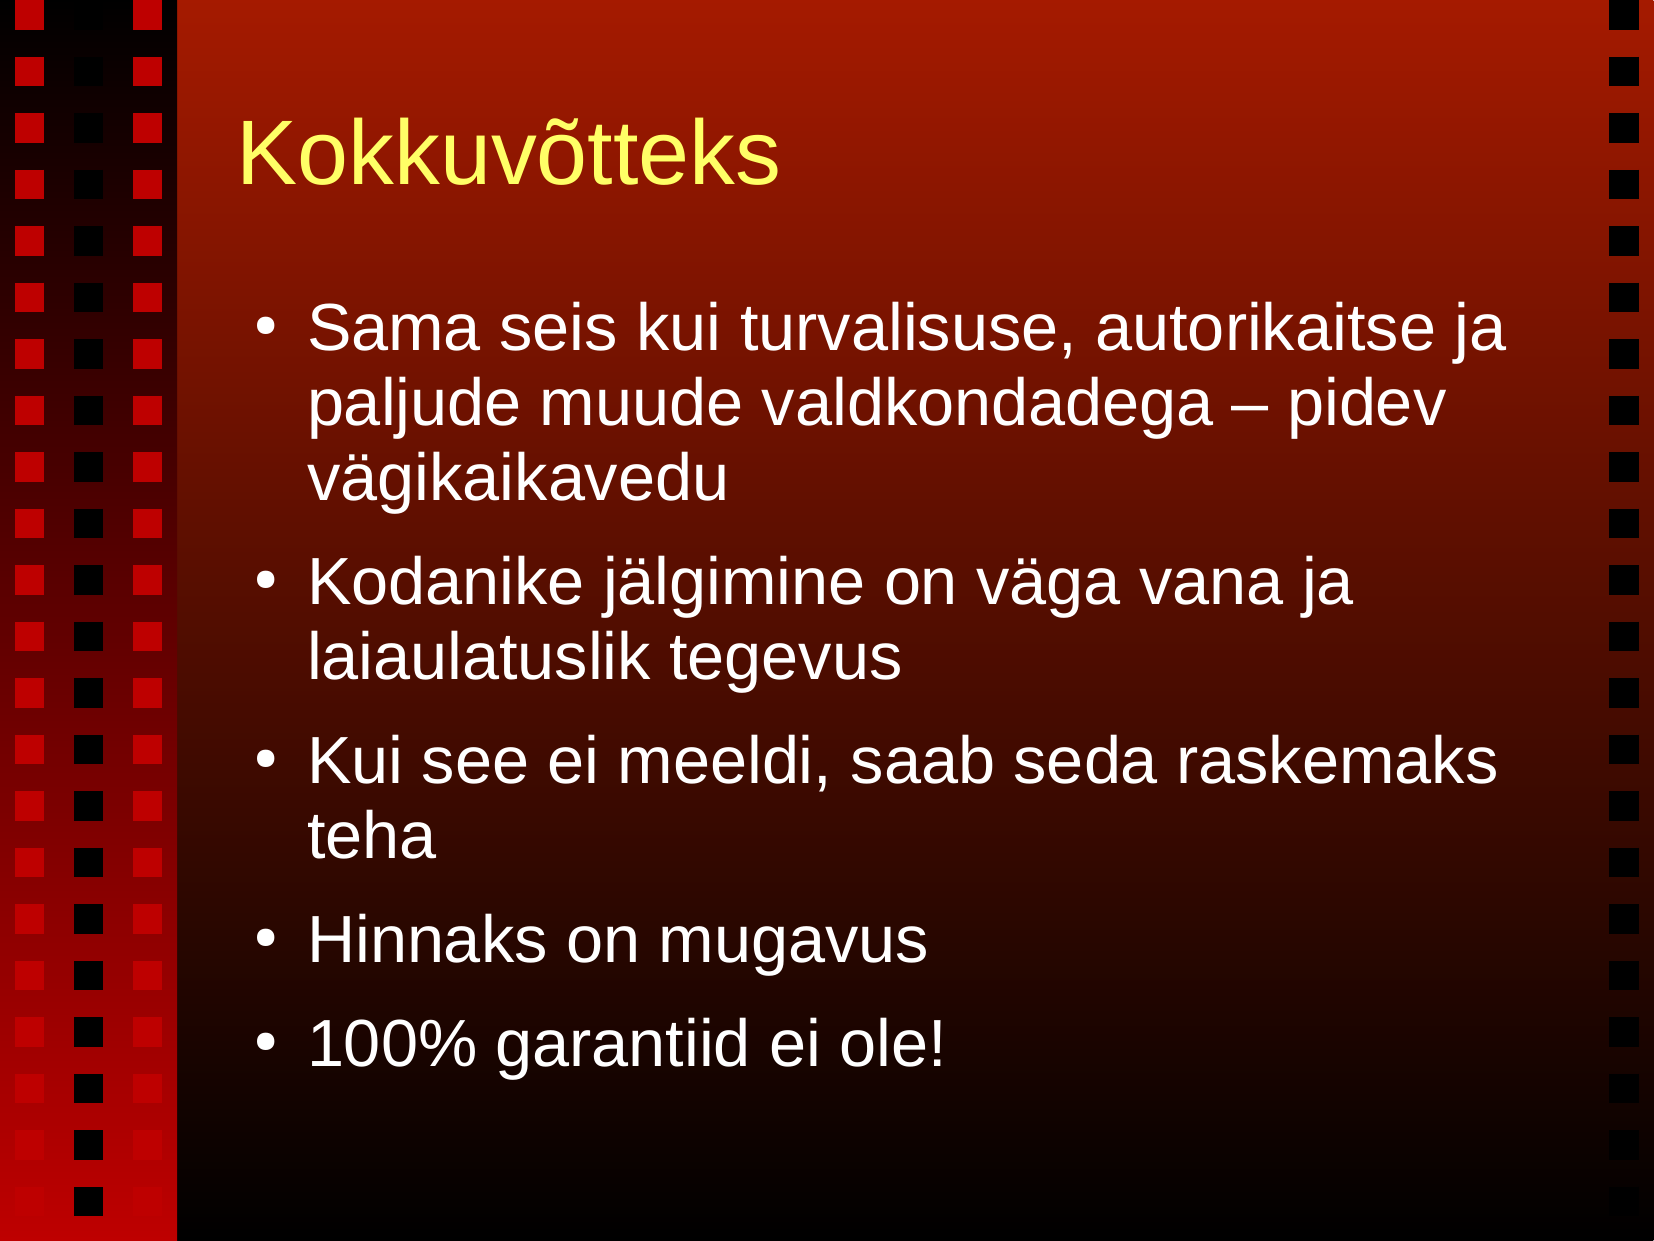

# Kokkuvõtteks
Sama seis kui turvalisuse, autorikaitse ja paljude muude valdkondadega – pidev vägikaikavedu
Kodanike jälgimine on väga vana ja laiaulatuslik tegevus
Kui see ei meeldi, saab seda raskemaks teha
Hinnaks on mugavus
100% garantiid ei ole!